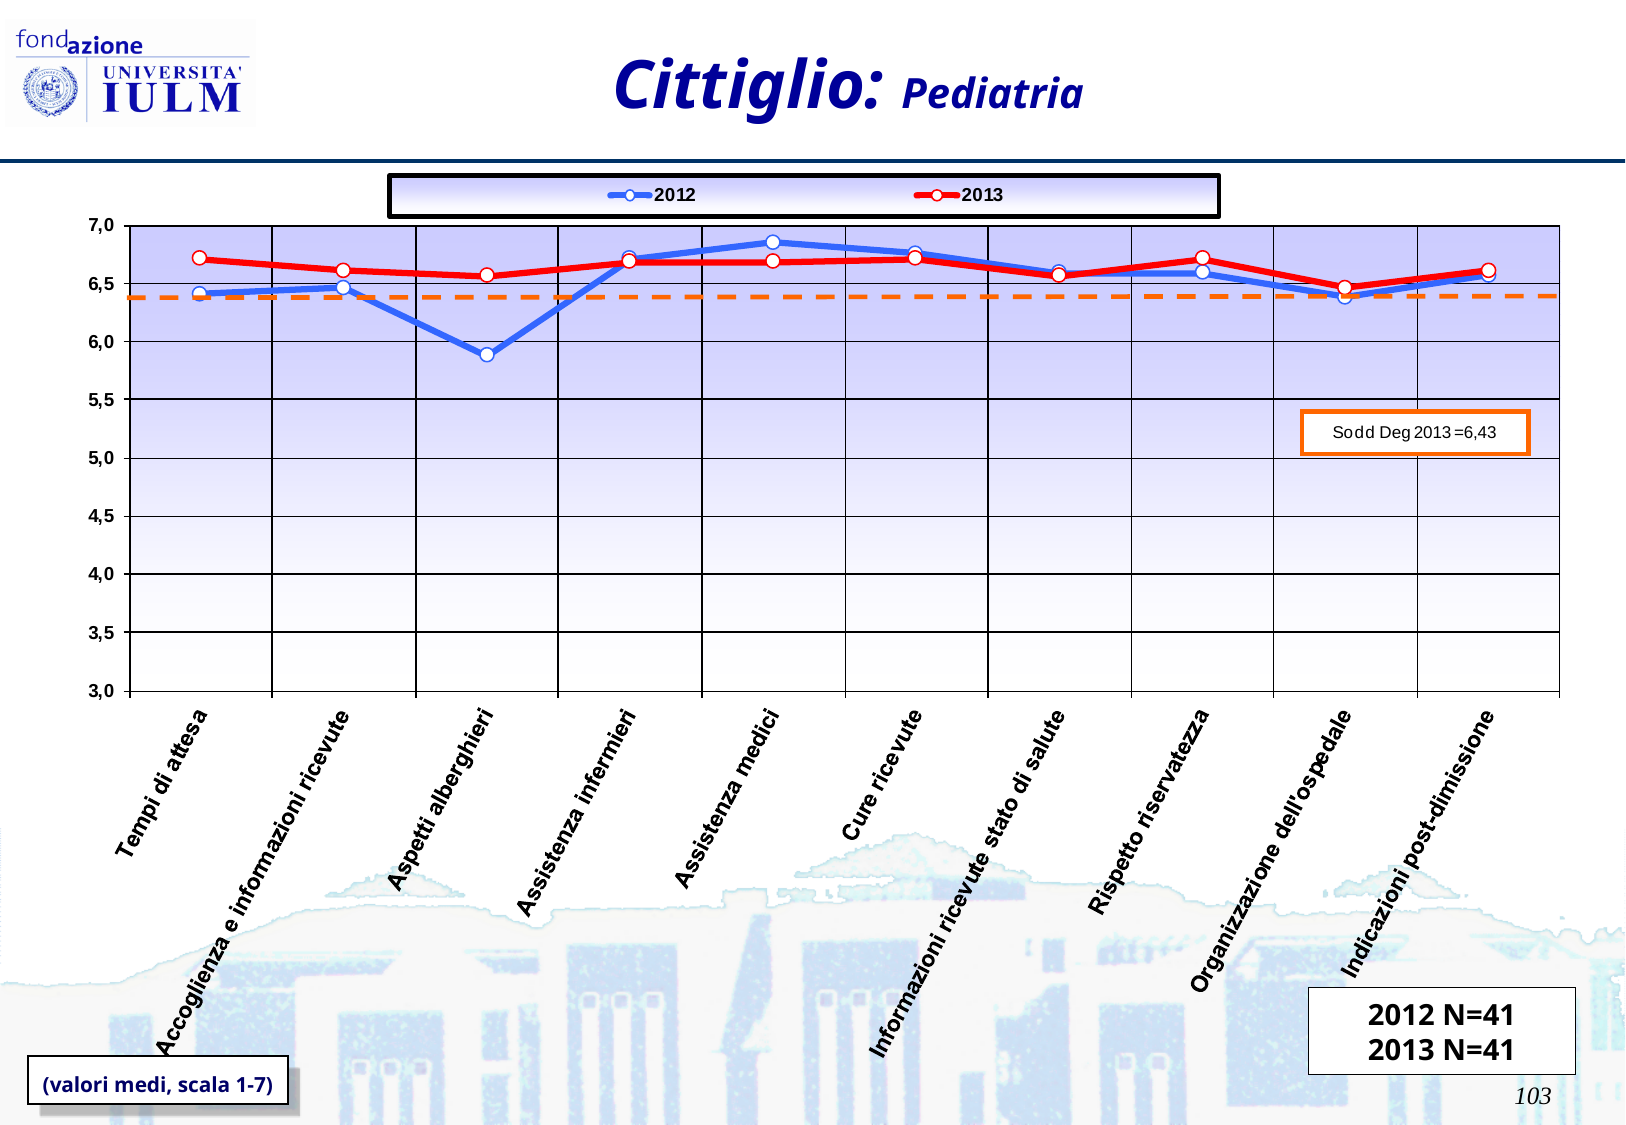

Cittiglio: Pediatria
2012 N=41
2013 N=41
(valori medi, scala 1-7)